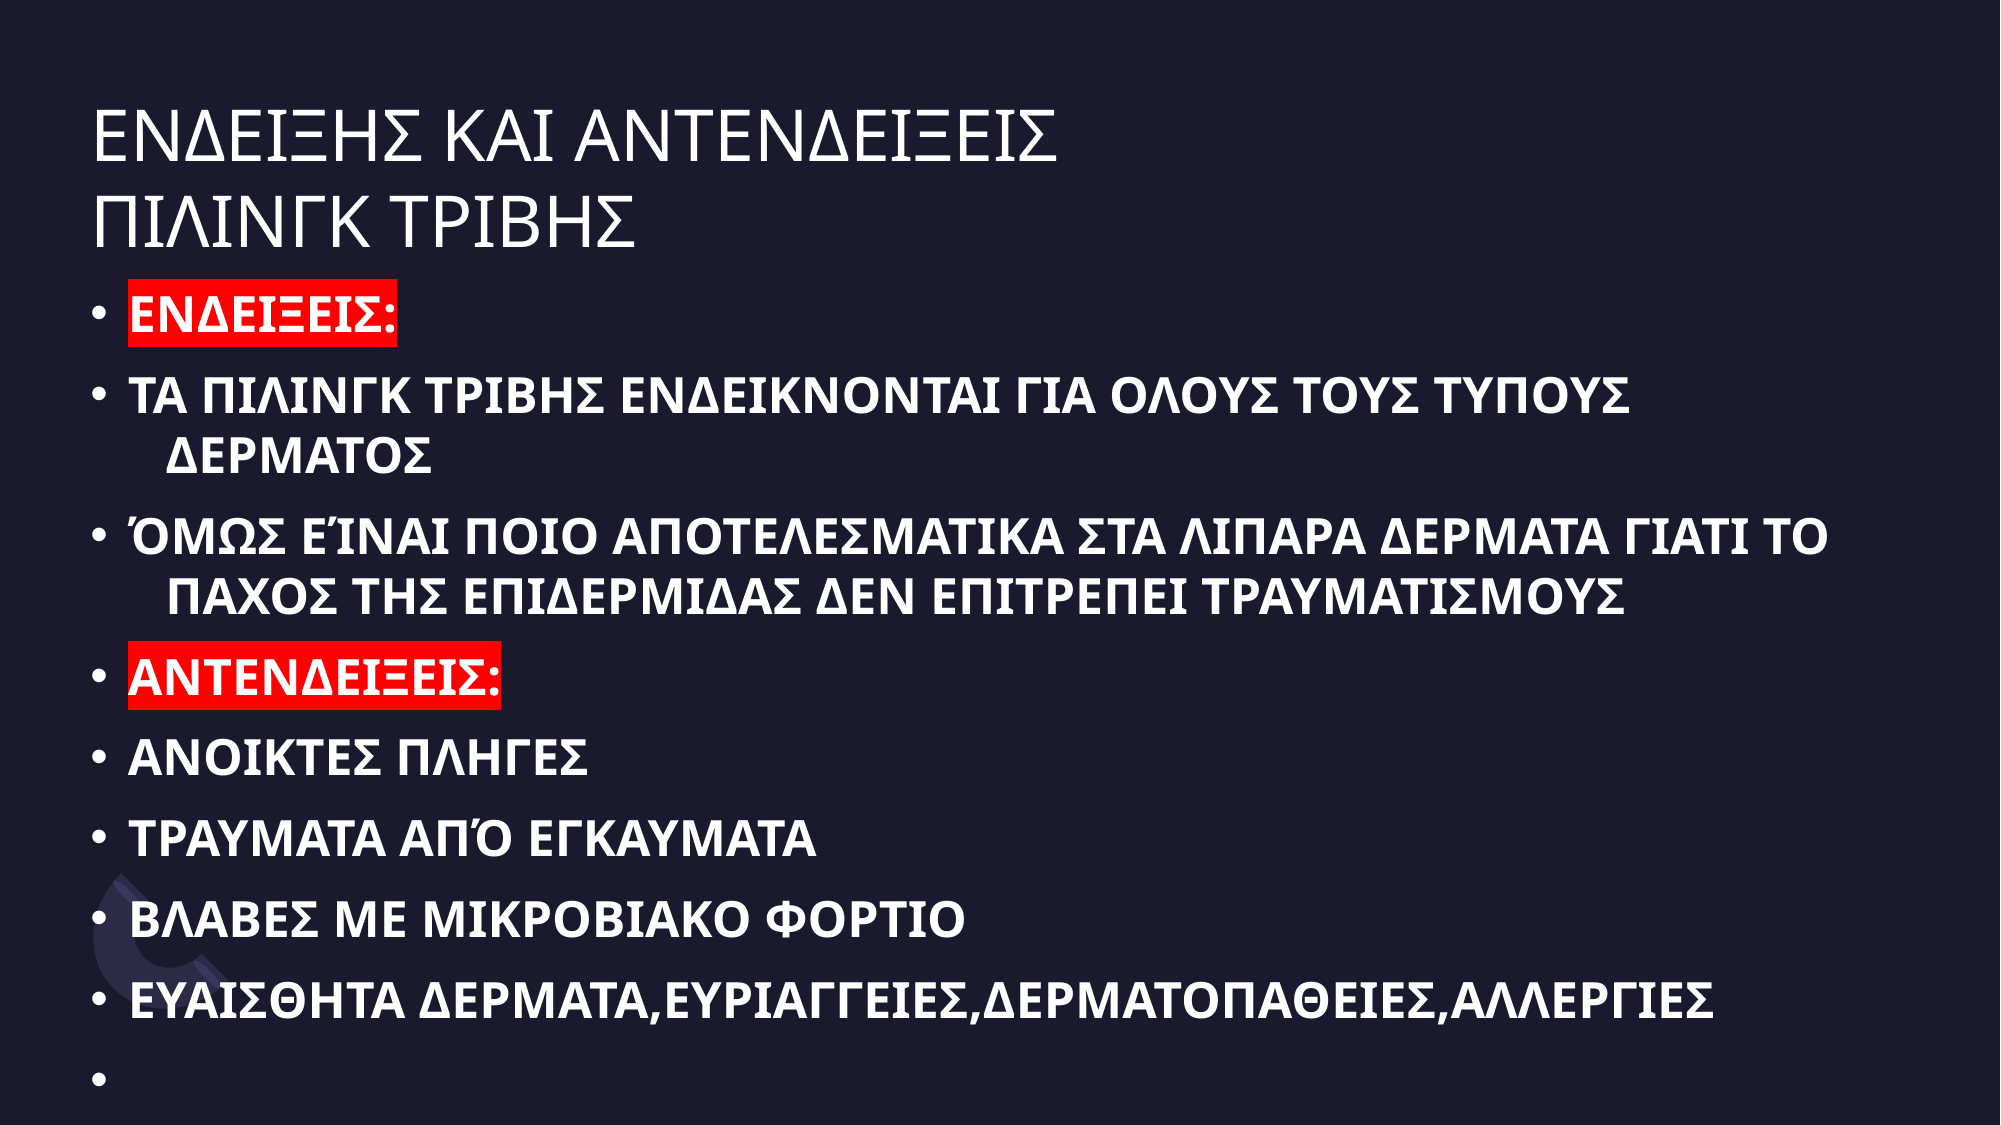

# ΕΝΔΕΙΞΗΣ ΚΑΙ ΑΝΤΕΝΔΕΙΞΕΙΣ ΠΙΛΙΝΓΚ ΤΡΙΒΗΣ
ΕΝΔΕΙΞΕΙΣ:
ΤΑ ΠΙΛΙΝΓΚ ΤΡΙΒΗΣ ΕΝΔΕΙΚΝΟΝΤΑΙ ΓΙΑ ΟΛΟΥΣ ΤΟΥΣ ΤΥΠΟΥΣ ΔΕΡΜΑΤΟΣ
ΌΜΩΣ ΕΊΝΑΙ ΠΟΙΟ ΑΠΟΤΕΛΕΣΜΑΤΙΚΑ ΣΤΑ ΛΙΠΑΡΑ ΔΕΡΜΑΤΑ ΓΙΑΤΙ ΤΟ ΠΑΧΟΣ ΤΗΣ ΕΠΙΔΕΡΜΙΔΑΣ ΔΕΝ ΕΠΙΤΡΕΠΕΙ ΤΡΑΥΜΑΤΙΣΜΟΥΣ
ΑΝΤΕΝΔΕΙΞΕΙΣ:
ΑΝΟΙΚΤΕΣ ΠΛΗΓΕΣ
ΤΡΑΥΜΑΤΑ ΑΠΌ ΕΓΚΑΥΜΑΤΑ
ΒΛΑΒΕΣ ΜΕ ΜΙΚΡΟΒΙΑΚΟ ΦΟΡΤΙΟ
ΕΥΑΙΣΘΗΤΑ ΔΕΡΜΑΤΑ,ΕΥΡΙΑΓΓΕΙΕΣ,ΔΕΡΜΑΤΟΠΑΘΕΙΕΣ,ΑΛΛΕΡΓΙΕΣ